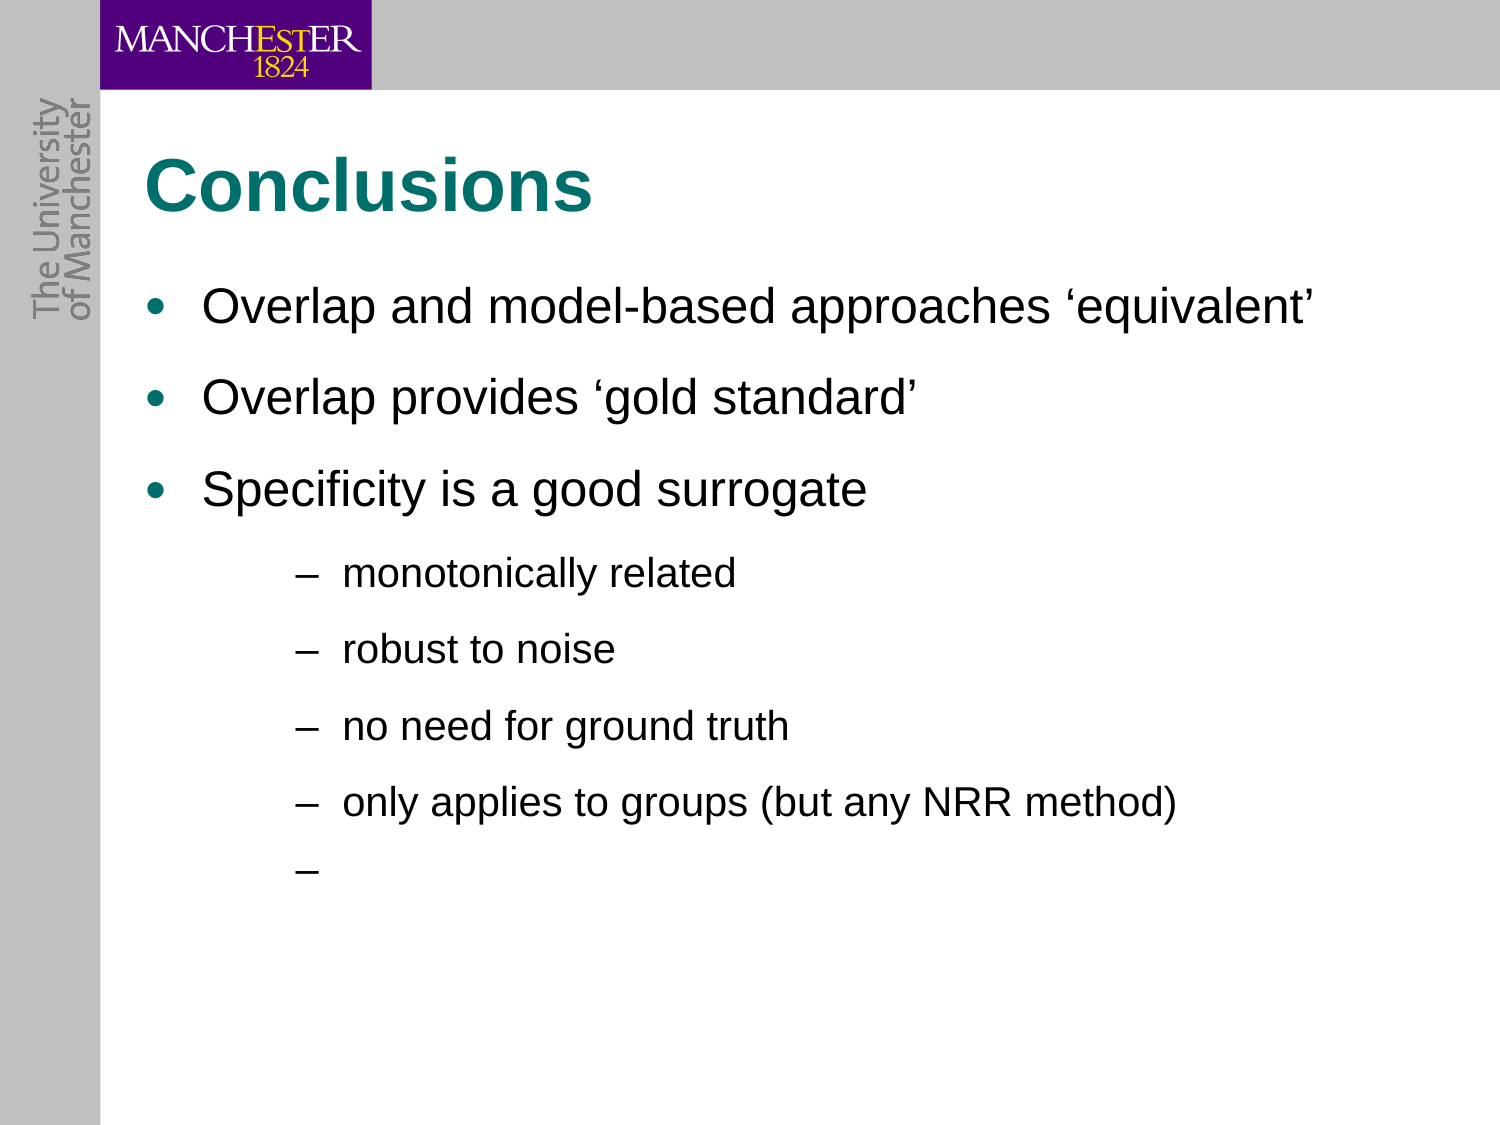

# Conclusions
Overlap and model-based approaches ‘equivalent’
Overlap provides ‘gold standard’
Specificity is a good surrogate
monotonically related
robust to noise
no need for ground truth
only applies to groups (but any NRR method)